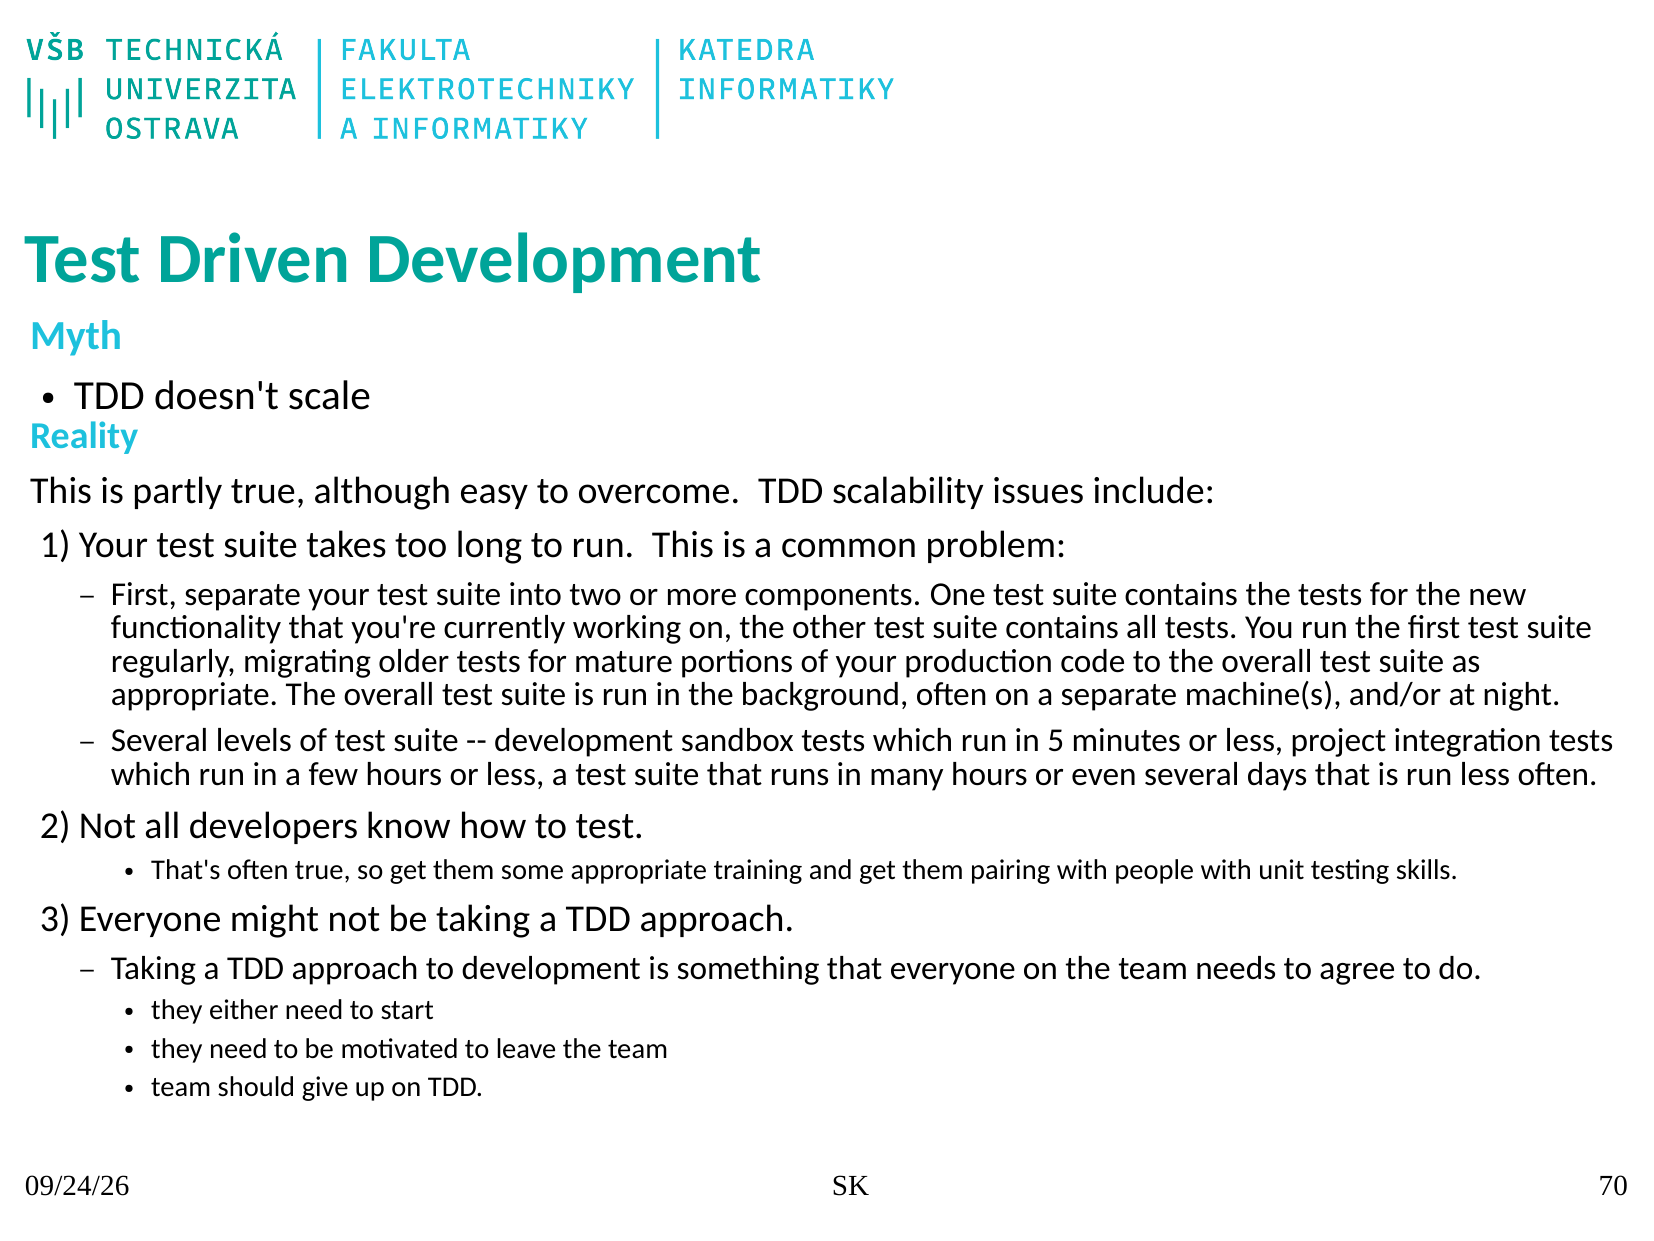

# Test Driven Development
Myth
TDD doesn't scale
Reality
This is partly true, although easy to overcome.  TDD scalability issues include:
 Your test suite takes too long to run.  This is a common problem:
First, separate your test suite into two or more components. One test suite contains the tests for the new functionality that you're currently working on, the other test suite contains all tests. You run the first test suite regularly, migrating older tests for mature portions of your production code to the overall test suite as appropriate. The overall test suite is run in the background, often on a separate machine(s), and/or at night.
Several levels of test suite -- development sandbox tests which run in 5 minutes or less, project integration tests which run in a few hours or less, a test suite that runs in many hours or even several days that is run less often.
 Not all developers know how to test.
That's often true, so get them some appropriate training and get them pairing with people with unit testing skills.
 Everyone might not be taking a TDD approach.
Taking a TDD approach to development is something that everyone on the team needs to agree to do.
they either need to start
they need to be motivated to leave the team
team should give up on TDD.
SK
70